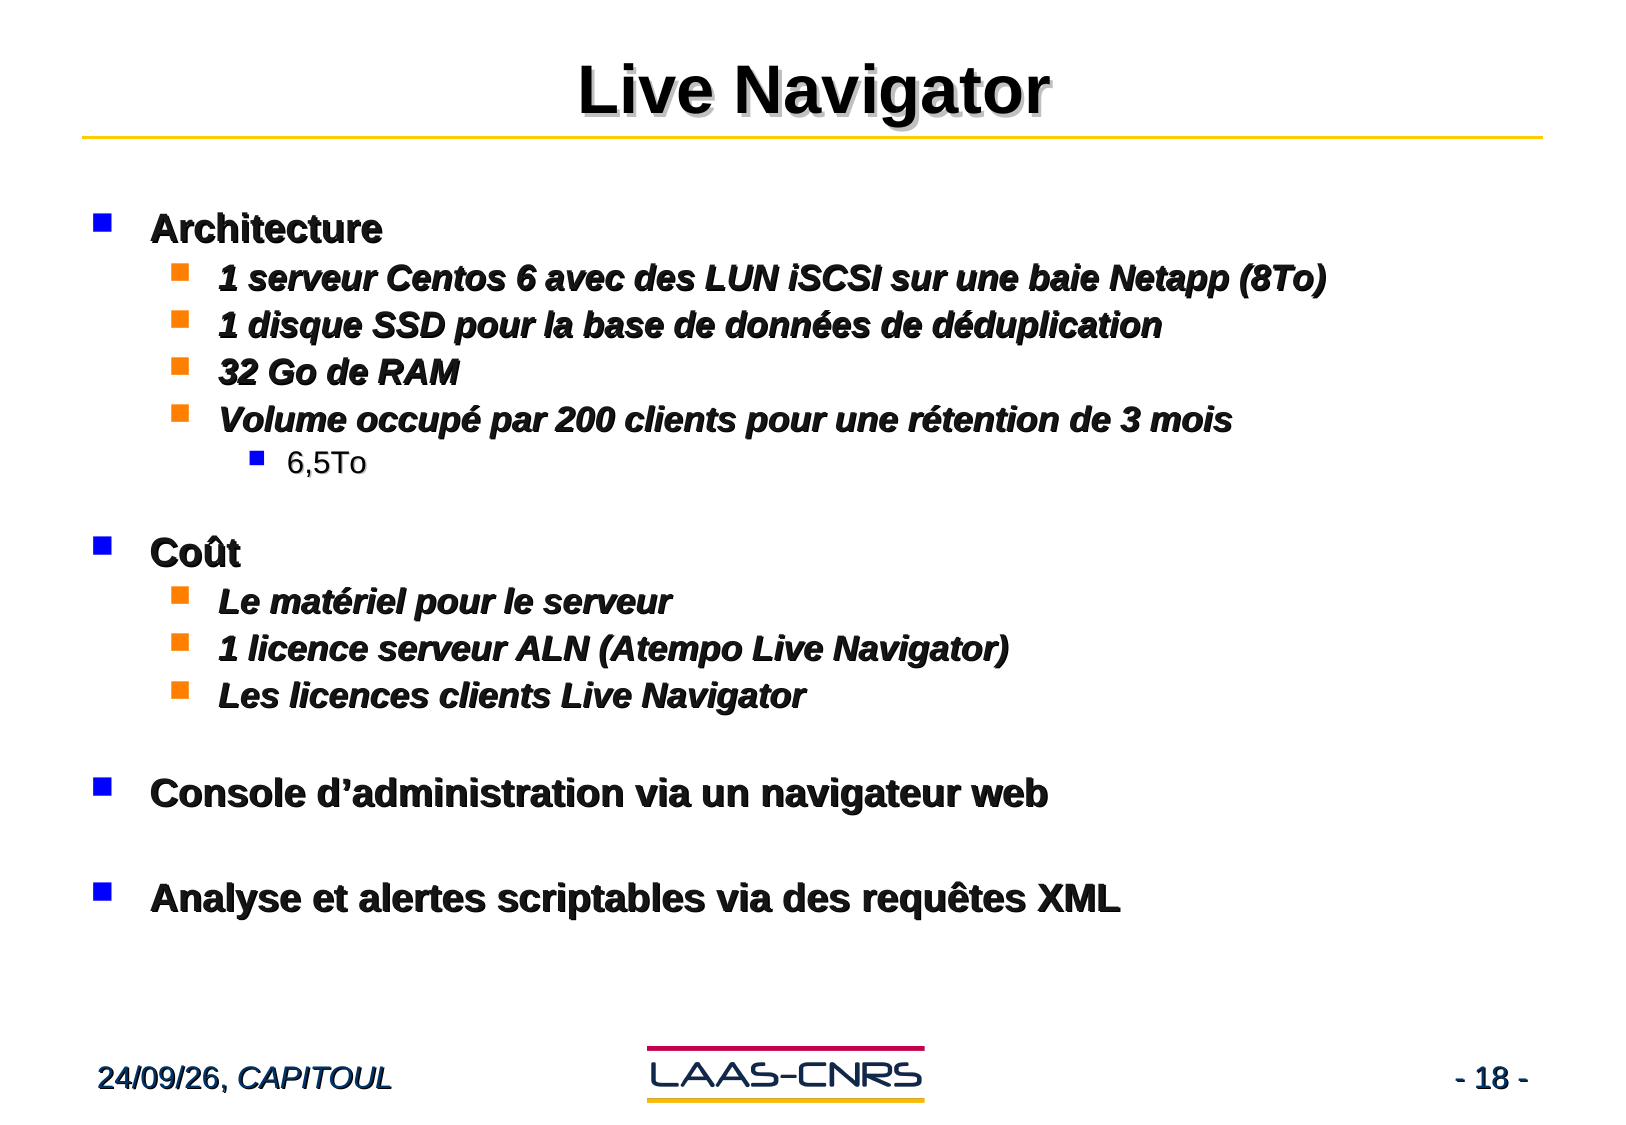

# Live Navigator
Architecture
1 serveur Centos 6 avec des LUN iSCSI sur une baie Netapp (8To)
1 disque SSD pour la base de données de déduplication
32 Go de RAM
Volume occupé par 200 clients pour une rétention de 3 mois
6,5To
Coût
Le matériel pour le serveur
1 licence serveur ALN (Atempo Live Navigator)
Les licences clients Live Navigator
Console d’administration via un navigateur web
Analyse et alertes scriptables via des requêtes XML
 , CAPITOUL